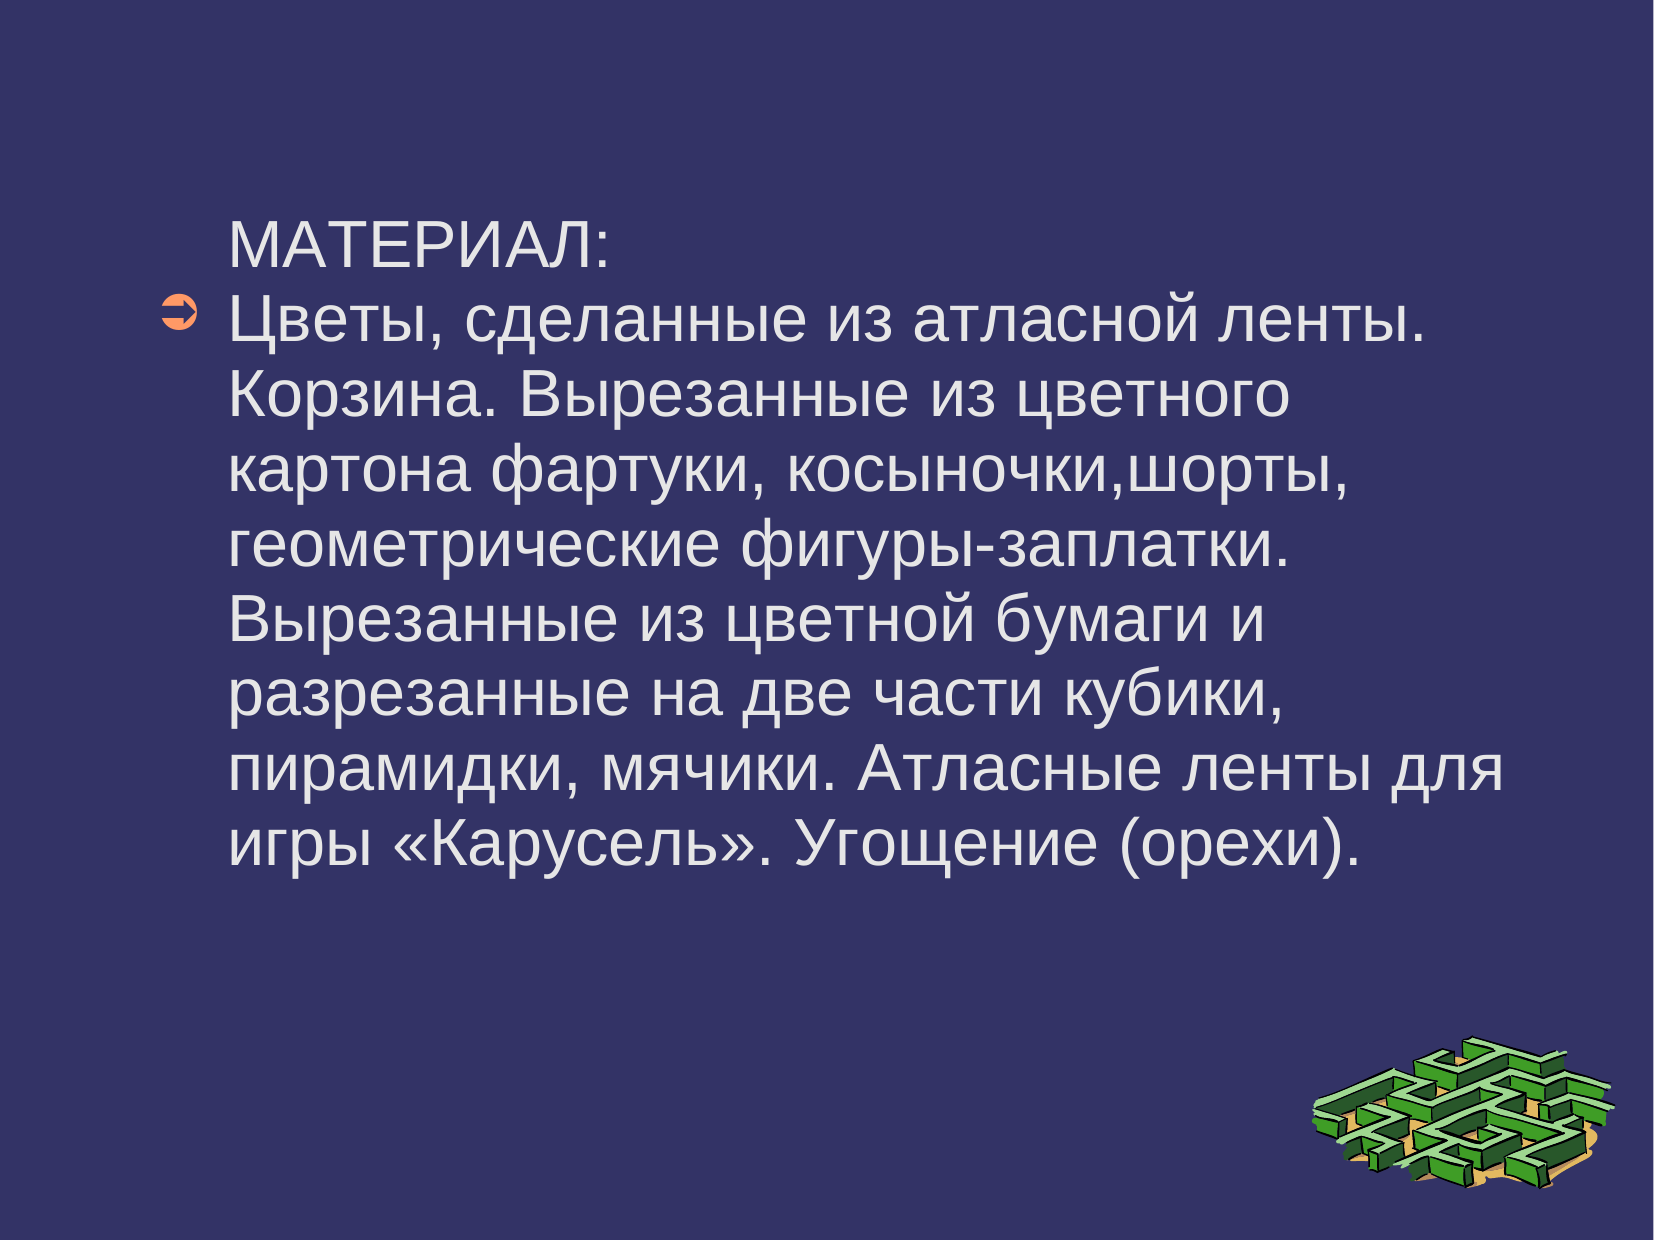

#
МАТЕРИАЛ:
Цветы, сделанные из атласной ленты. Корзина. Вырезанные из цветного картона фартуки, косыночки,шорты, геометрические фигуры-заплатки. Вырезанные из цветной бумаги и разрезанные на две части кубики, пирамидки, мячики. Атласные ленты для игры «Карусель». Угощение (орехи).